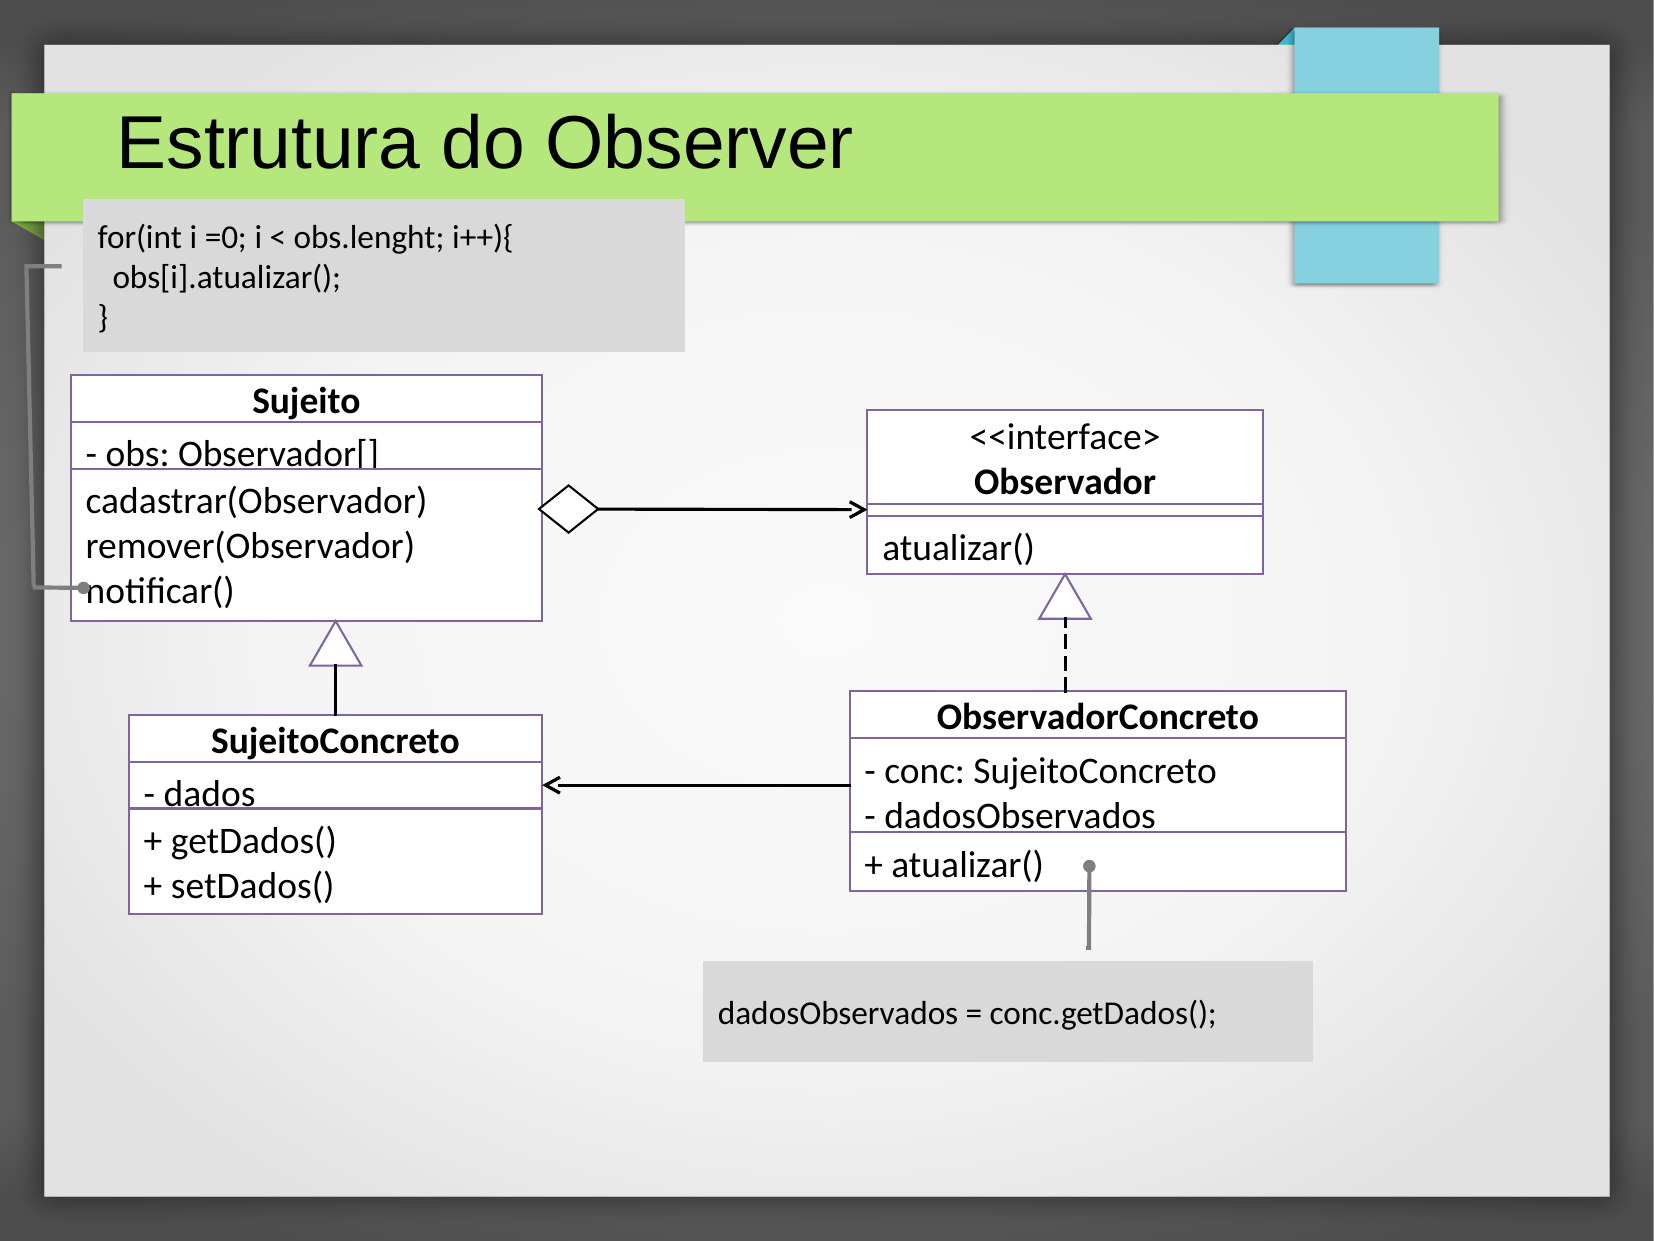

# Estrutura do Observer
for(int i =0; i < obs.lenght; i++){
 obs[i].atualizar();
}
Sujeito
- obs: Observador[]
cadastrar(Observador)
remover(Observador) notificar()
<<interface>
Observador
atualizar()
ObservadorConcreto
- conc: SujeitoConcreto
- dadosObservados
+ atualizar()
SujeitoConcreto
- dados
+ getDados()
+ setDados()
dadosObservados = conc.getDados();